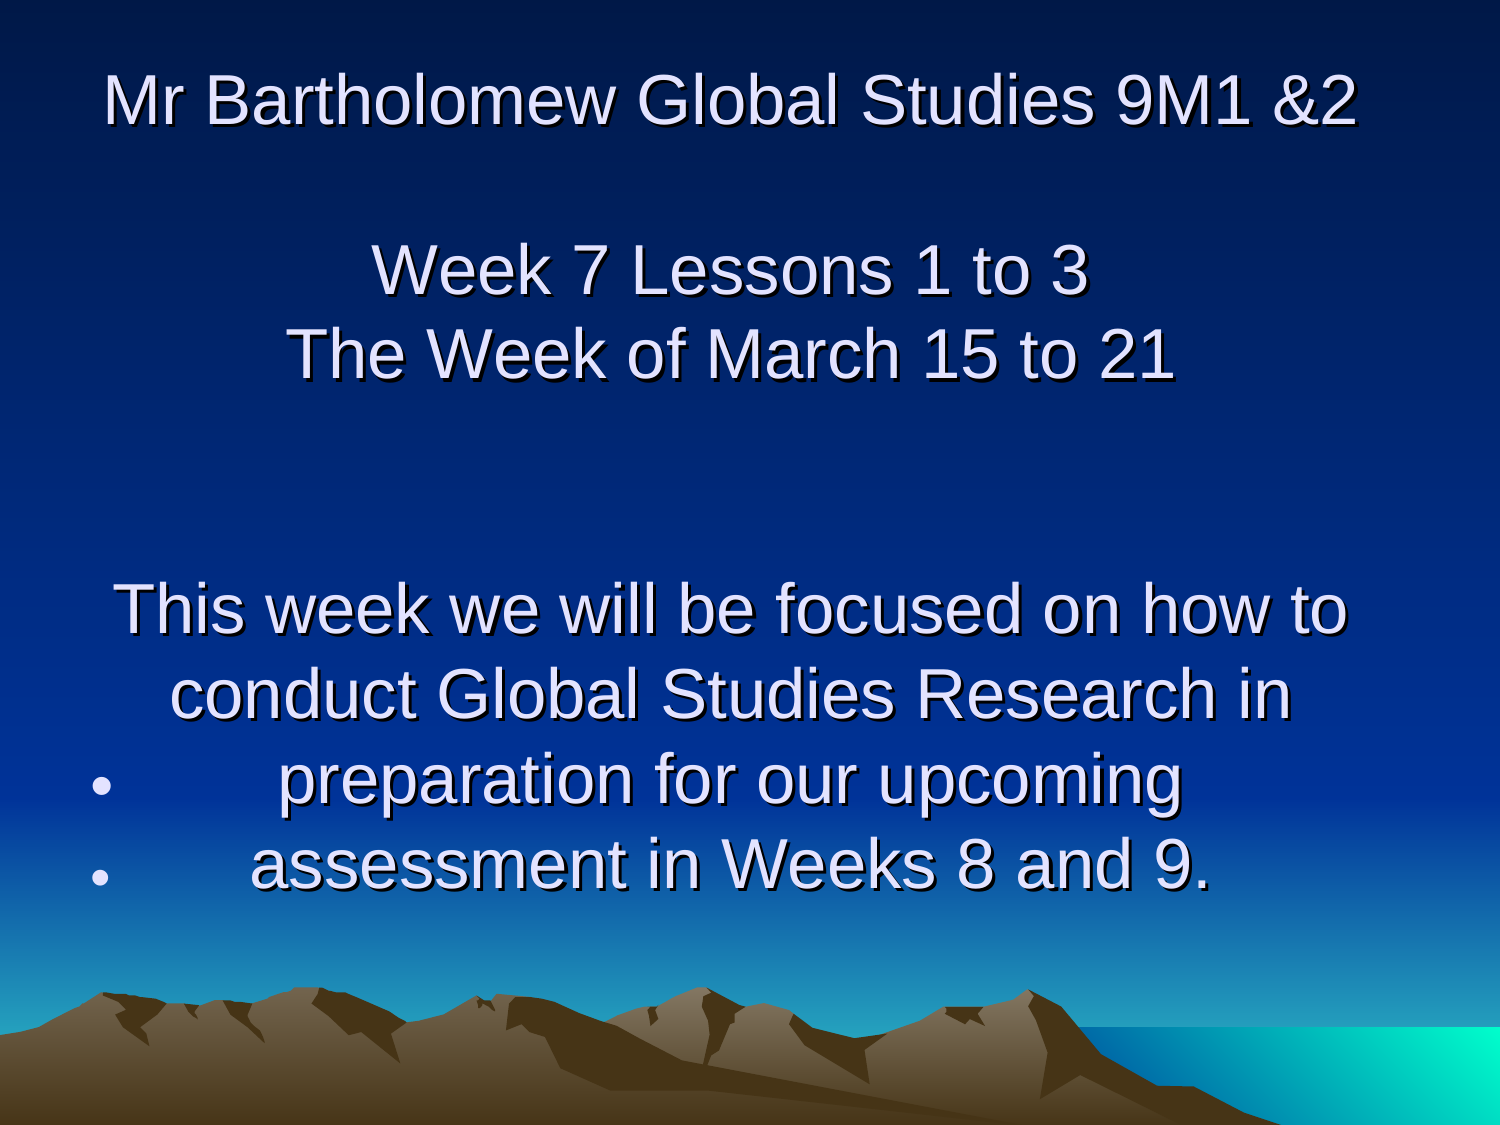

# Mr Bartholomew Global Studies 9M1 &2 Week 7 Lessons 1 to 3 The Week of March 15 to 21 This week we will be focused on how to conduct Global Studies Research in preparation for our upcoming assessment in Weeks 8 and 9.